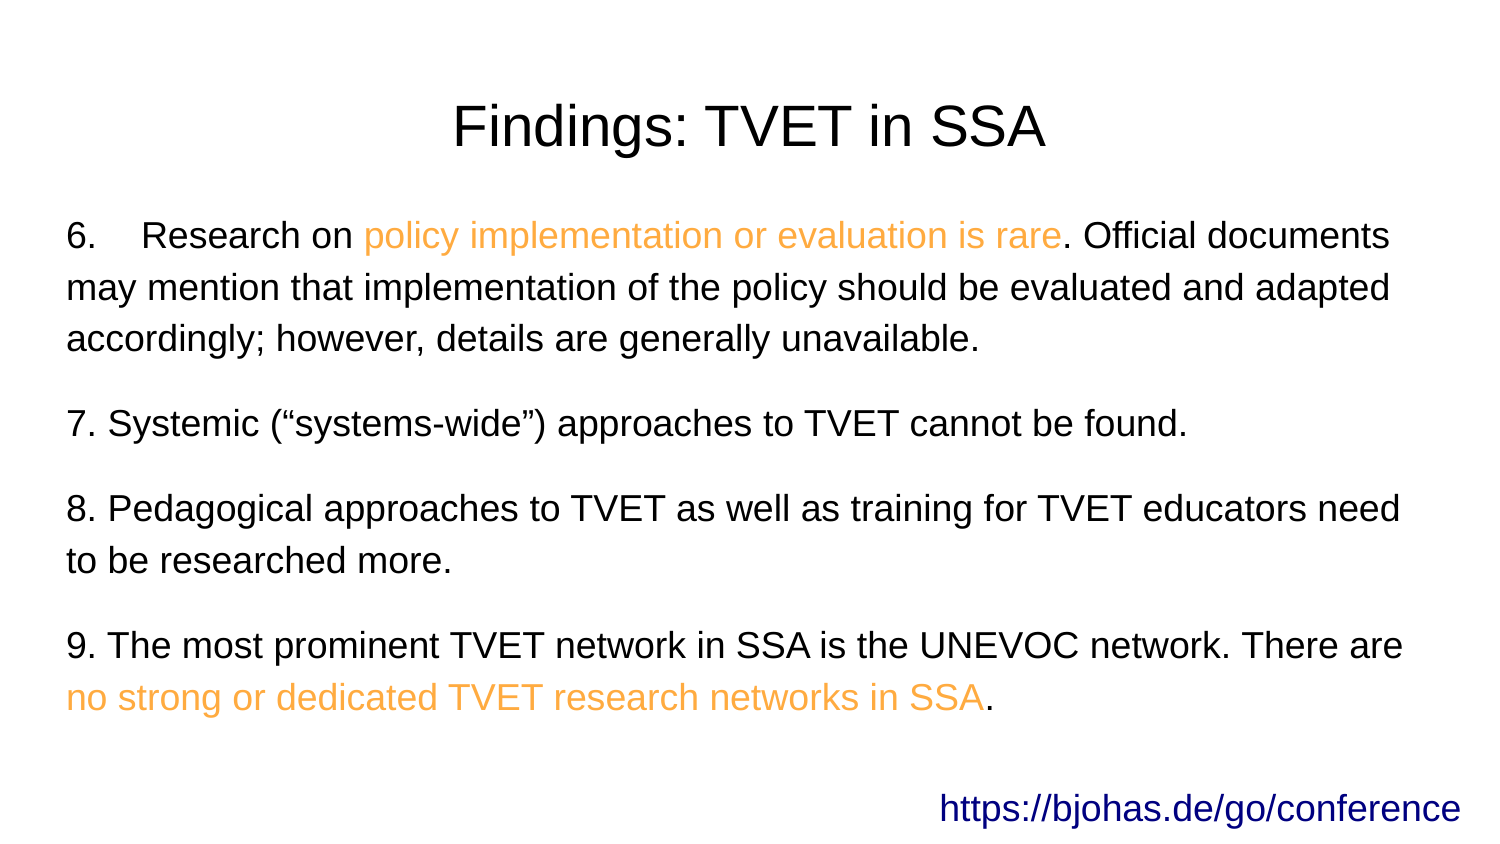

# Findings: TVET in SSA
6.	Research on policy implementation or evaluation is rare. Official documents may mention that implementation of the policy should be evaluated and adapted accordingly; however, details are generally unavailable.
7. Systemic (“systems-wide”) approaches to TVET cannot be found.
8. Pedagogical approaches to TVET as well as training for TVET educators need to be researched more.
9. The most prominent TVET network in SSA is the UNEVOC network. There are no strong or dedicated TVET research networks in SSA.